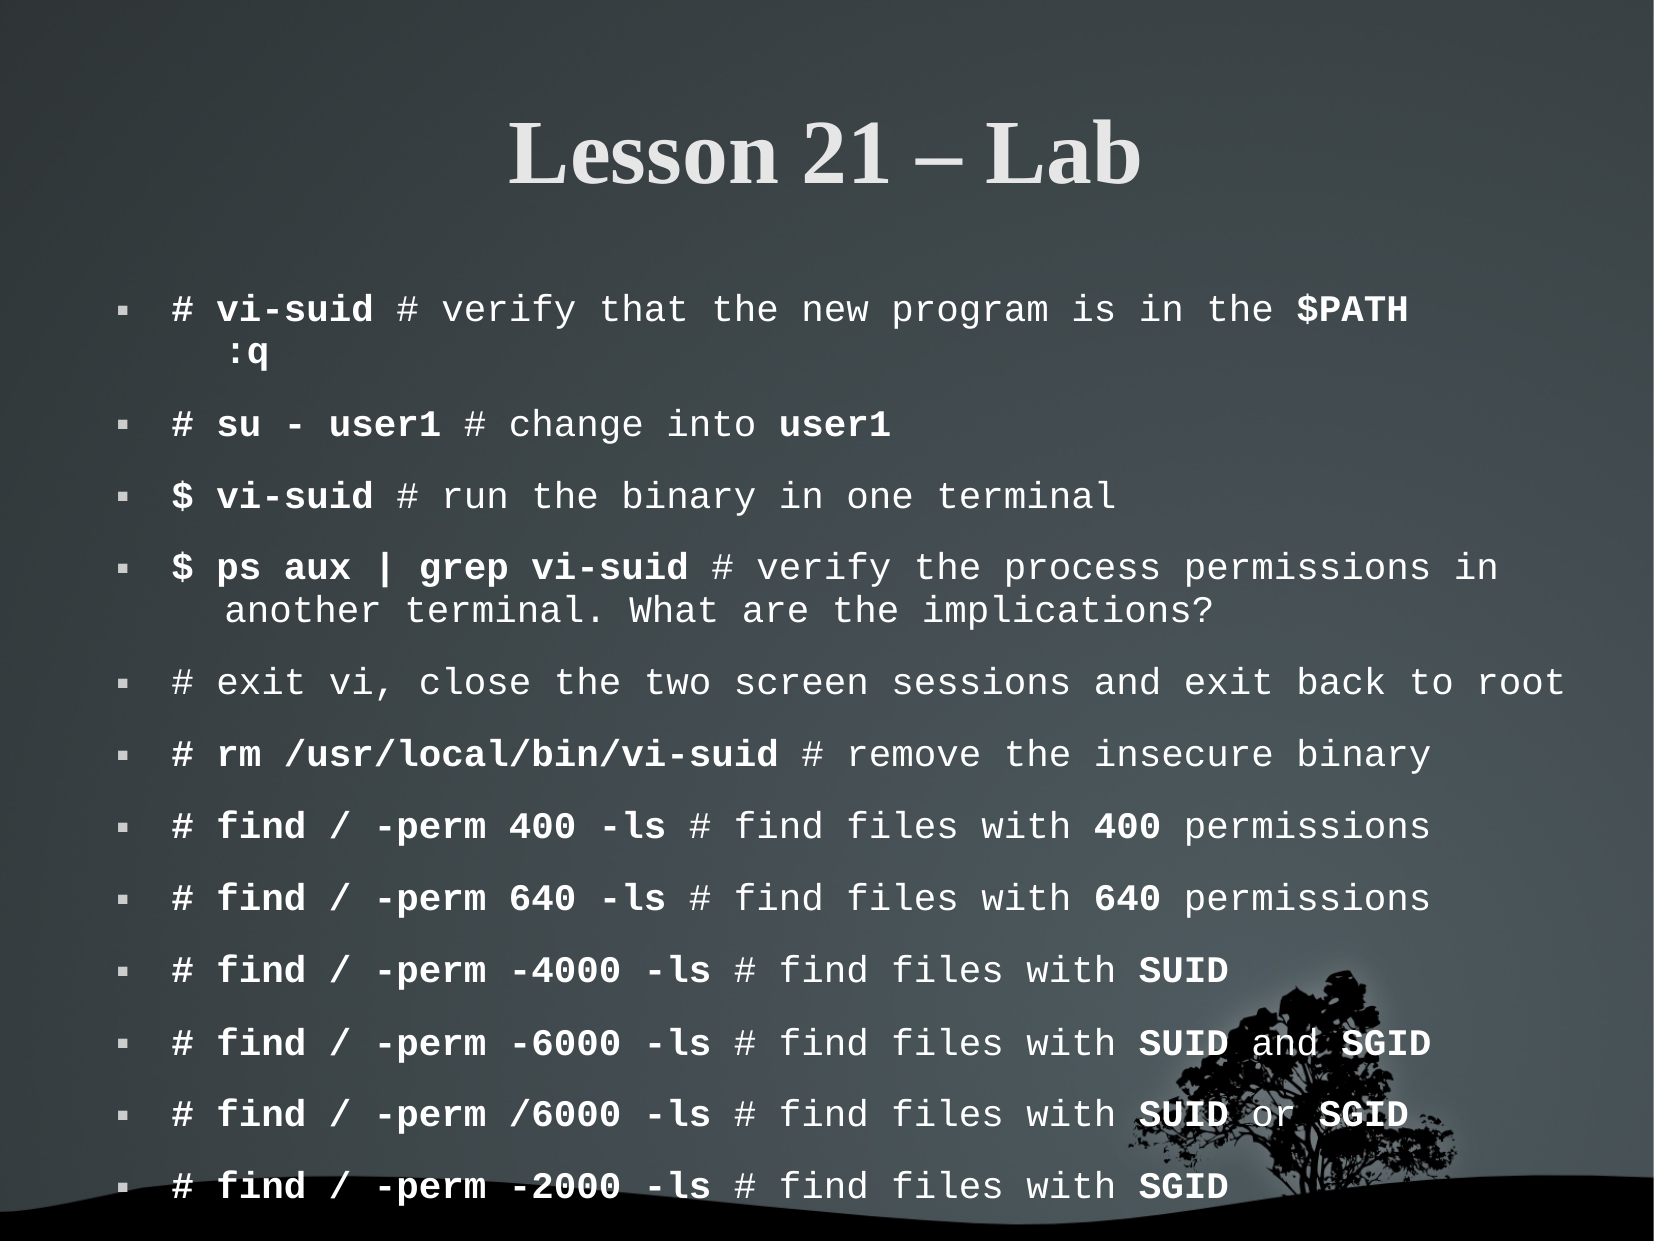

# Lesson 21 – Lab
# vi-suid # verify that the new program is in the $PATH :q
# su - user1 # change into user1
$ vi-suid # run the binary in one terminal
$ ps aux | grep vi-suid # verify the process permissions in another terminal. What are the implications?
# exit vi, close the two screen sessions and exit back to root
# rm /usr/local/bin/vi-suid # remove the insecure binary
# find / -perm 400 -ls # find files with 400 permissions
# find / -perm 640 -ls # find files with 640 permissions
# find / -perm -4000 -ls # find files with SUID
# find / -perm -6000 -ls # find files with SUID and SGID
# find / -perm /6000 -ls # find files with SUID or SGID
# find / -perm -2000 -ls # find files with SGID
# find / -perm -1000 -ls # find files with Sticky